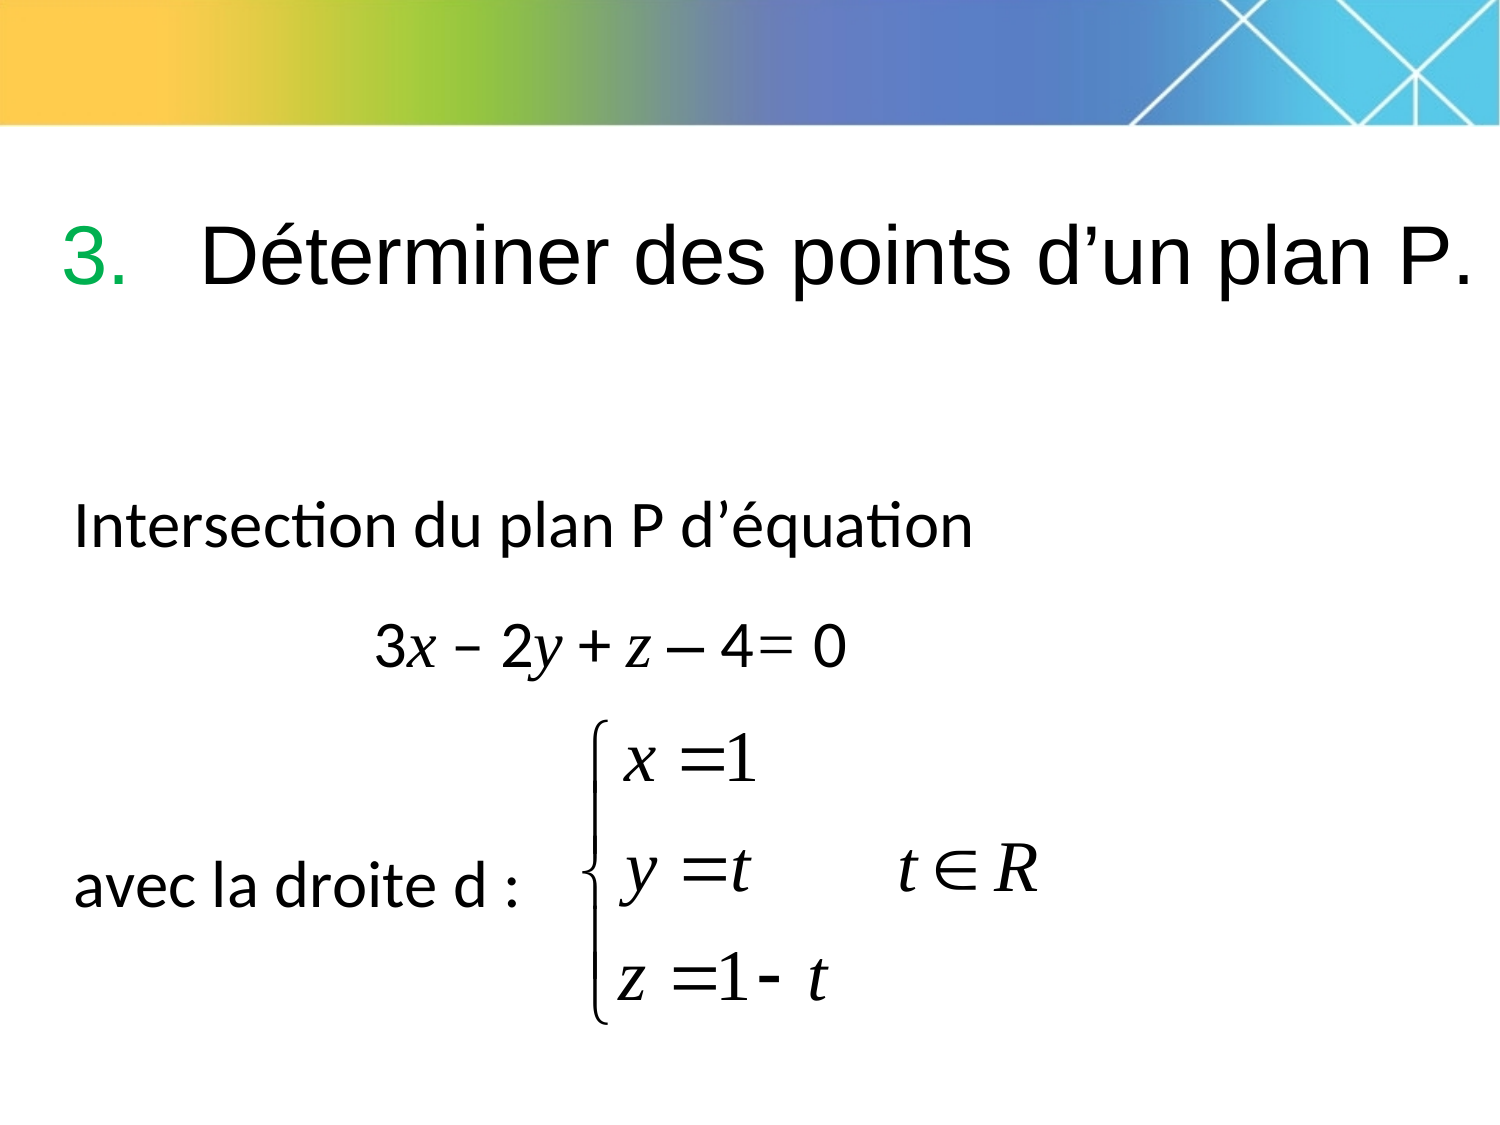

Déterminer des points d’un plan P.
Intersection du plan P d’équation
 3x – 2y + z – 4= 0
avec la droite d :